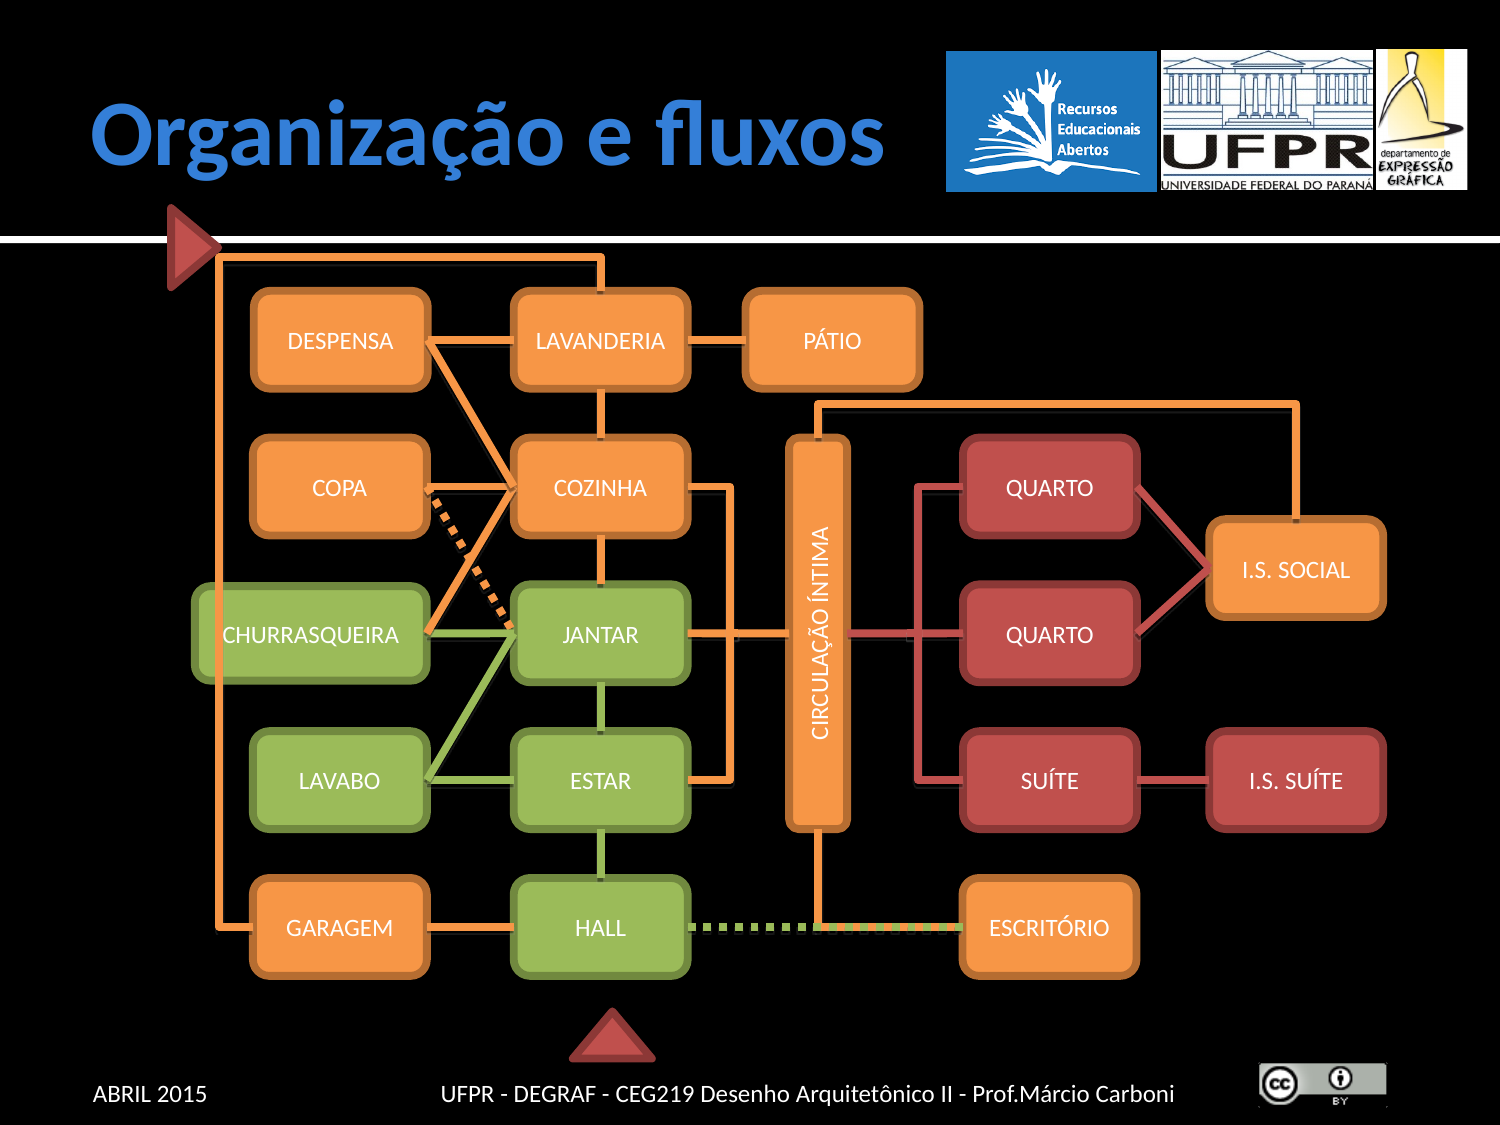

# Organização e fluxos
DESPENSA
LAVANDERIA
PÁTIO
COPA
COZINHA
QUARTO
I.S. SOCIAL
JANTAR
QUARTO
CHURRASQUEIRA
CIRCULAÇÃO ÍNTIMA
LAVABO
ESTAR
SUÍTE
I.S. SUÍTE
GARAGEM
HALL
ESCRITÓRIO
ABRIL 2015
UFPR - DEGRAF - CEG219 Desenho Arquitetônico II - Prof.Márcio Carboni
6